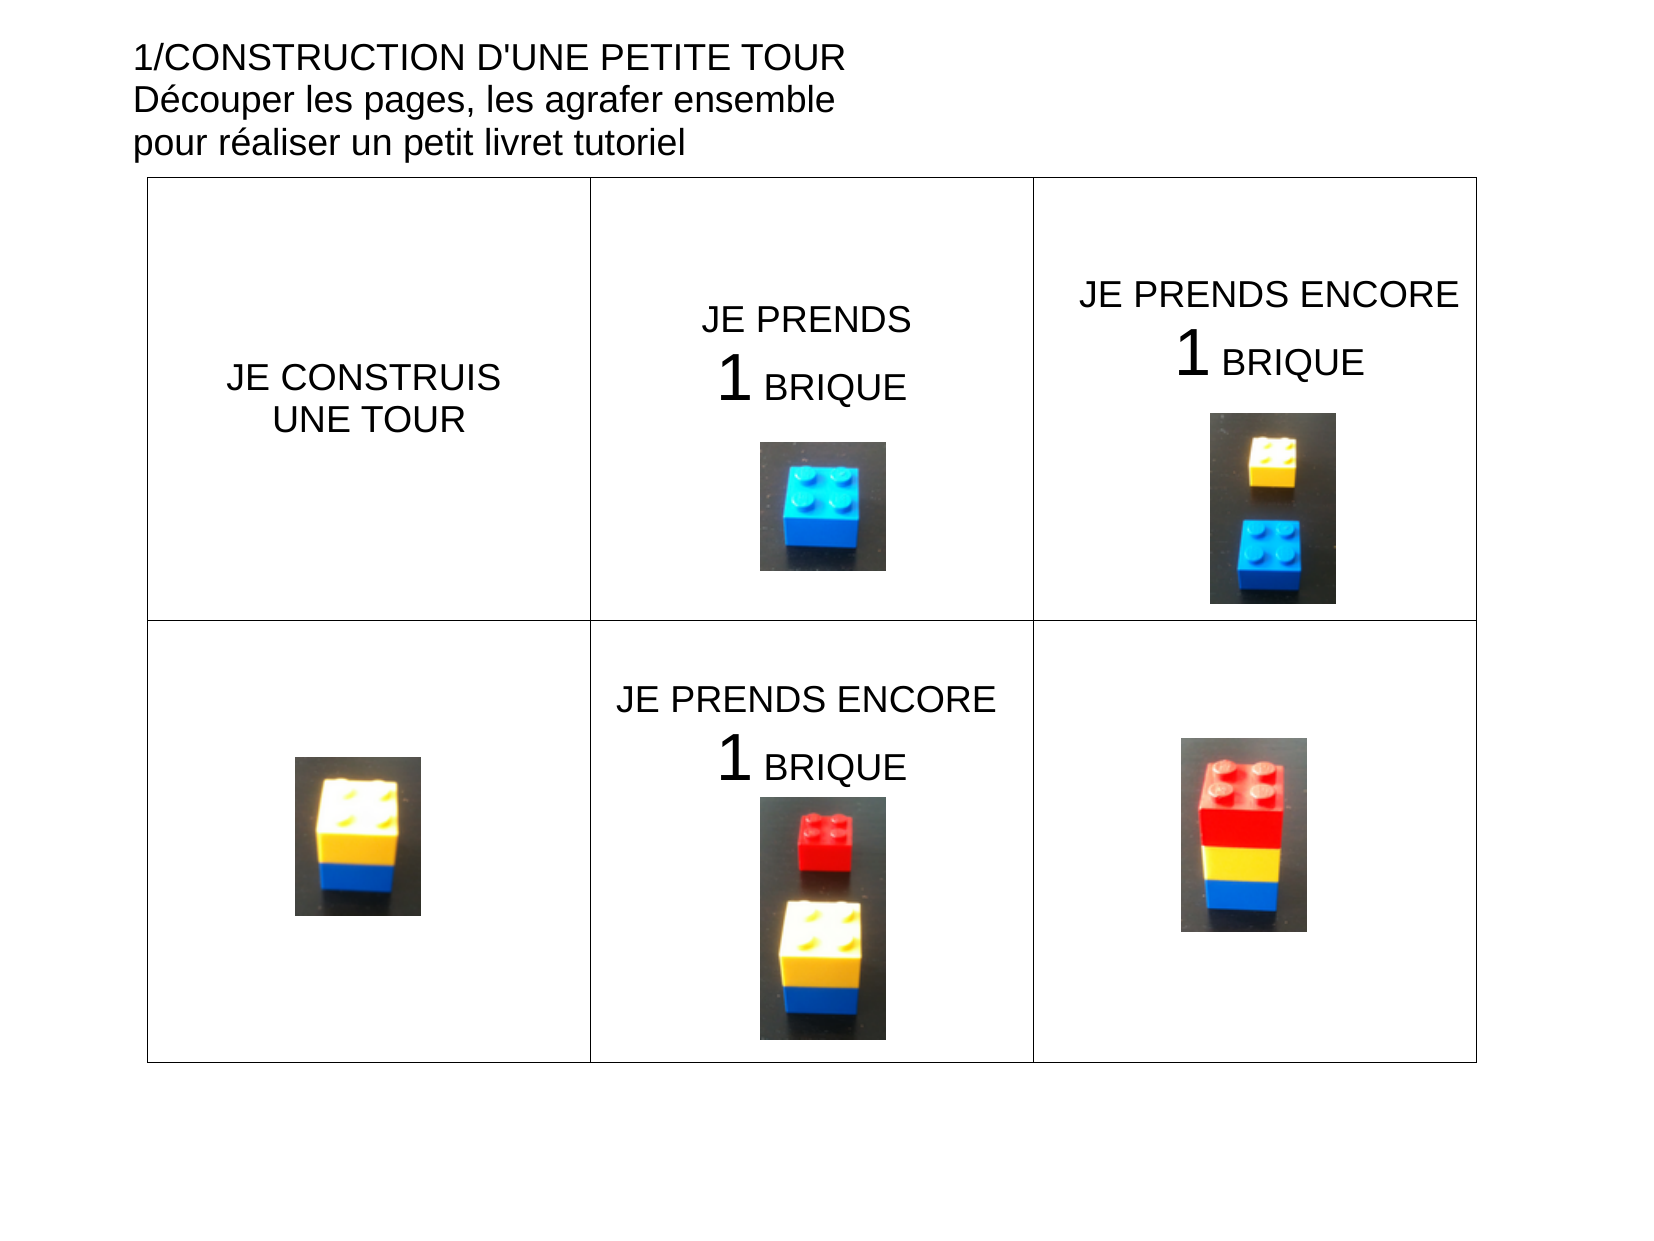

1/CONSTRUCTION D'UNE PETITE TOUR
Découper les pages, les agrafer ensemble
pour réaliser un petit livret tutoriel
JE CONSTRUIS
UNE TOUR
JE PRENDS
1 BRIQUE
JE PRENDS ENCORE
1 BRIQUE
JE PRENDS ENCORE
1 BRIQUE